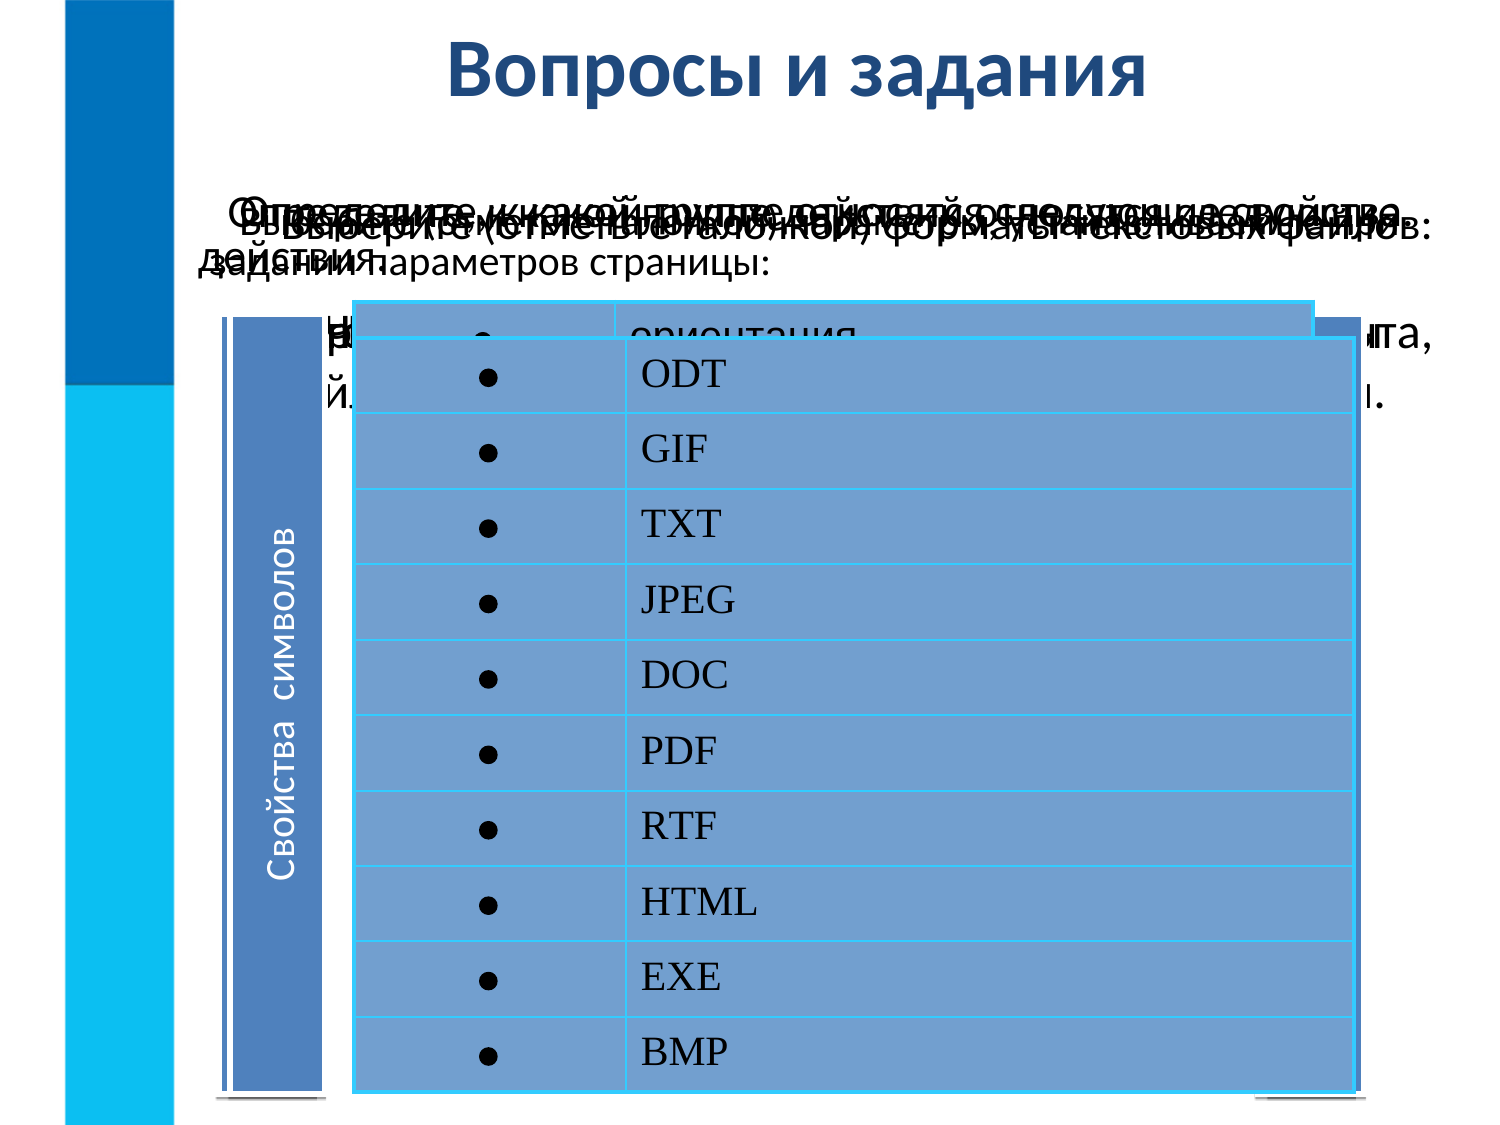

Вопросы и задания
Определите, к какой группе относятся следующие свойства.
Определите, к какой группе действий относятся следующие действия.
Выберите (отметьте галочкой) параметры, устанавливаемые при задании параметров страницы:
Выберите (отметьте галочкой) форматы текстовых файлов:
Что понимается под форматированием текста?
В чём основная цель форматирования?
Что можно изменять в процессе форматирования символов?
Что можно изменять в процессе форматирования абзацев?
Какие преимущества обеспечивает стилевое форматирование?
Перечислите основные параметры страницы документа, выводимого на печать.
Перечислите наиболее распространённые форматы файлов, в которых сохраняют текстовые документы.
|  | ориентация |
| --- | --- |
|  | стиль |
|  | размер шрифта |
|  | размер бумаги |
|  | номера страниц |
|  | поля |
|  | междустрочные интервалы |
|  | отступы |
|  | выравнивание абзацев |
|  | начертание |
Замена одного символа на другой
Шрифт
|  | ODT |
| --- | --- |
|  | GIF |
|  | TXT |
|  | JPEG |
|  | DOC |
|  | PDF |
|  | RTF |
|  | HTML |
|  | EXE |
|  | BMP |
Вставка пропущенного слова
Выравнивание
Изменение шрифта
Интервал после
Удаление фрагмента текста
Отступ первой строки
Выравнивание текста по ширине
Начертание
Свойства символов
форматирование
Свойства абзацев
Редактирование
Проверка правописания
Цвет
Изменение межстрочного расстояния
Междустрочный интервал
Изменение размеров полей страницы
Отступ слева
Удаление ошибочного символа
Отступ перед
Поиск и замена
Размер (кегль) шрифта
Перемещение фрагмента текста
Отступ справа